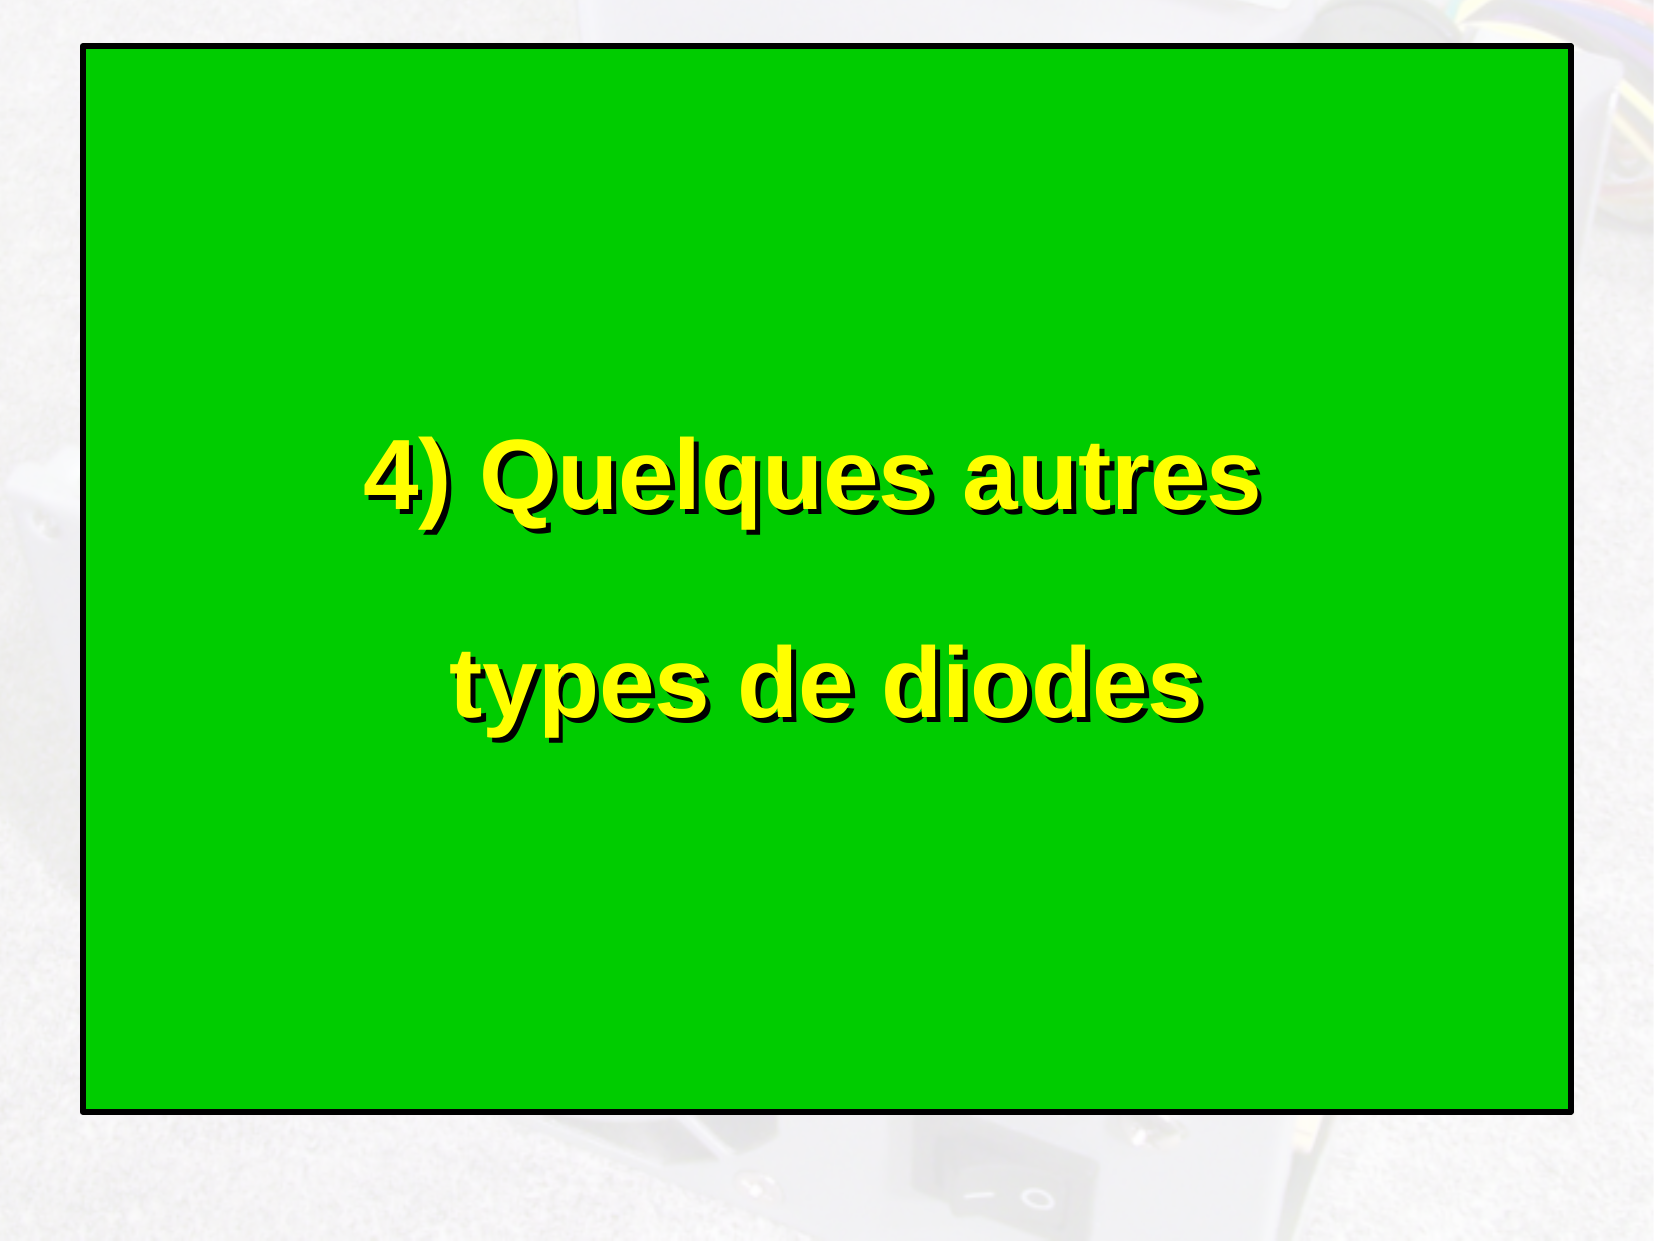

# 4) Quelques autres
types de diodes